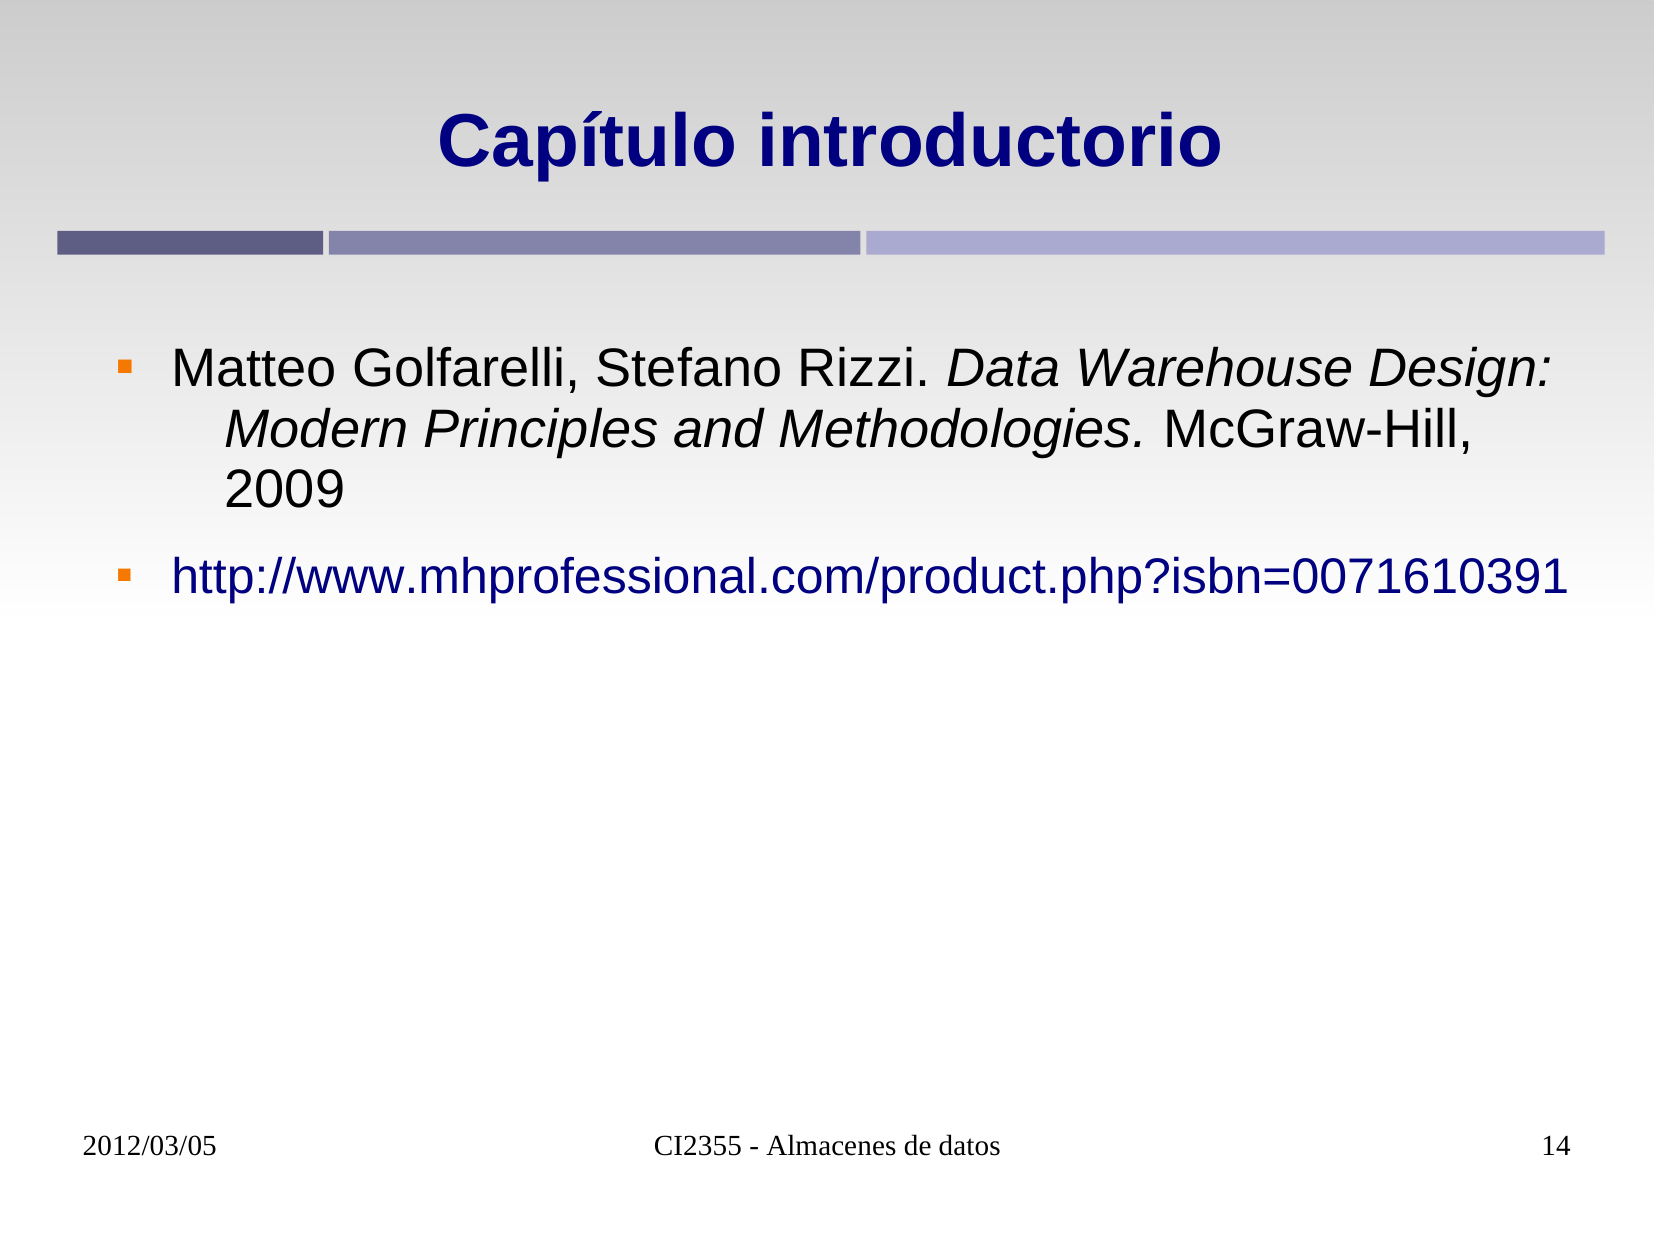

# Capítulo introductorio
Matteo Golfarelli, Stefano Rizzi. Data Warehouse Design: Modern Principles and Methodologies. McGraw-Hill, 2009
http://www.mhprofessional.com/product.php?isbn=0071610391
2012/03/05
CI2355 - Almacenes de datos
14